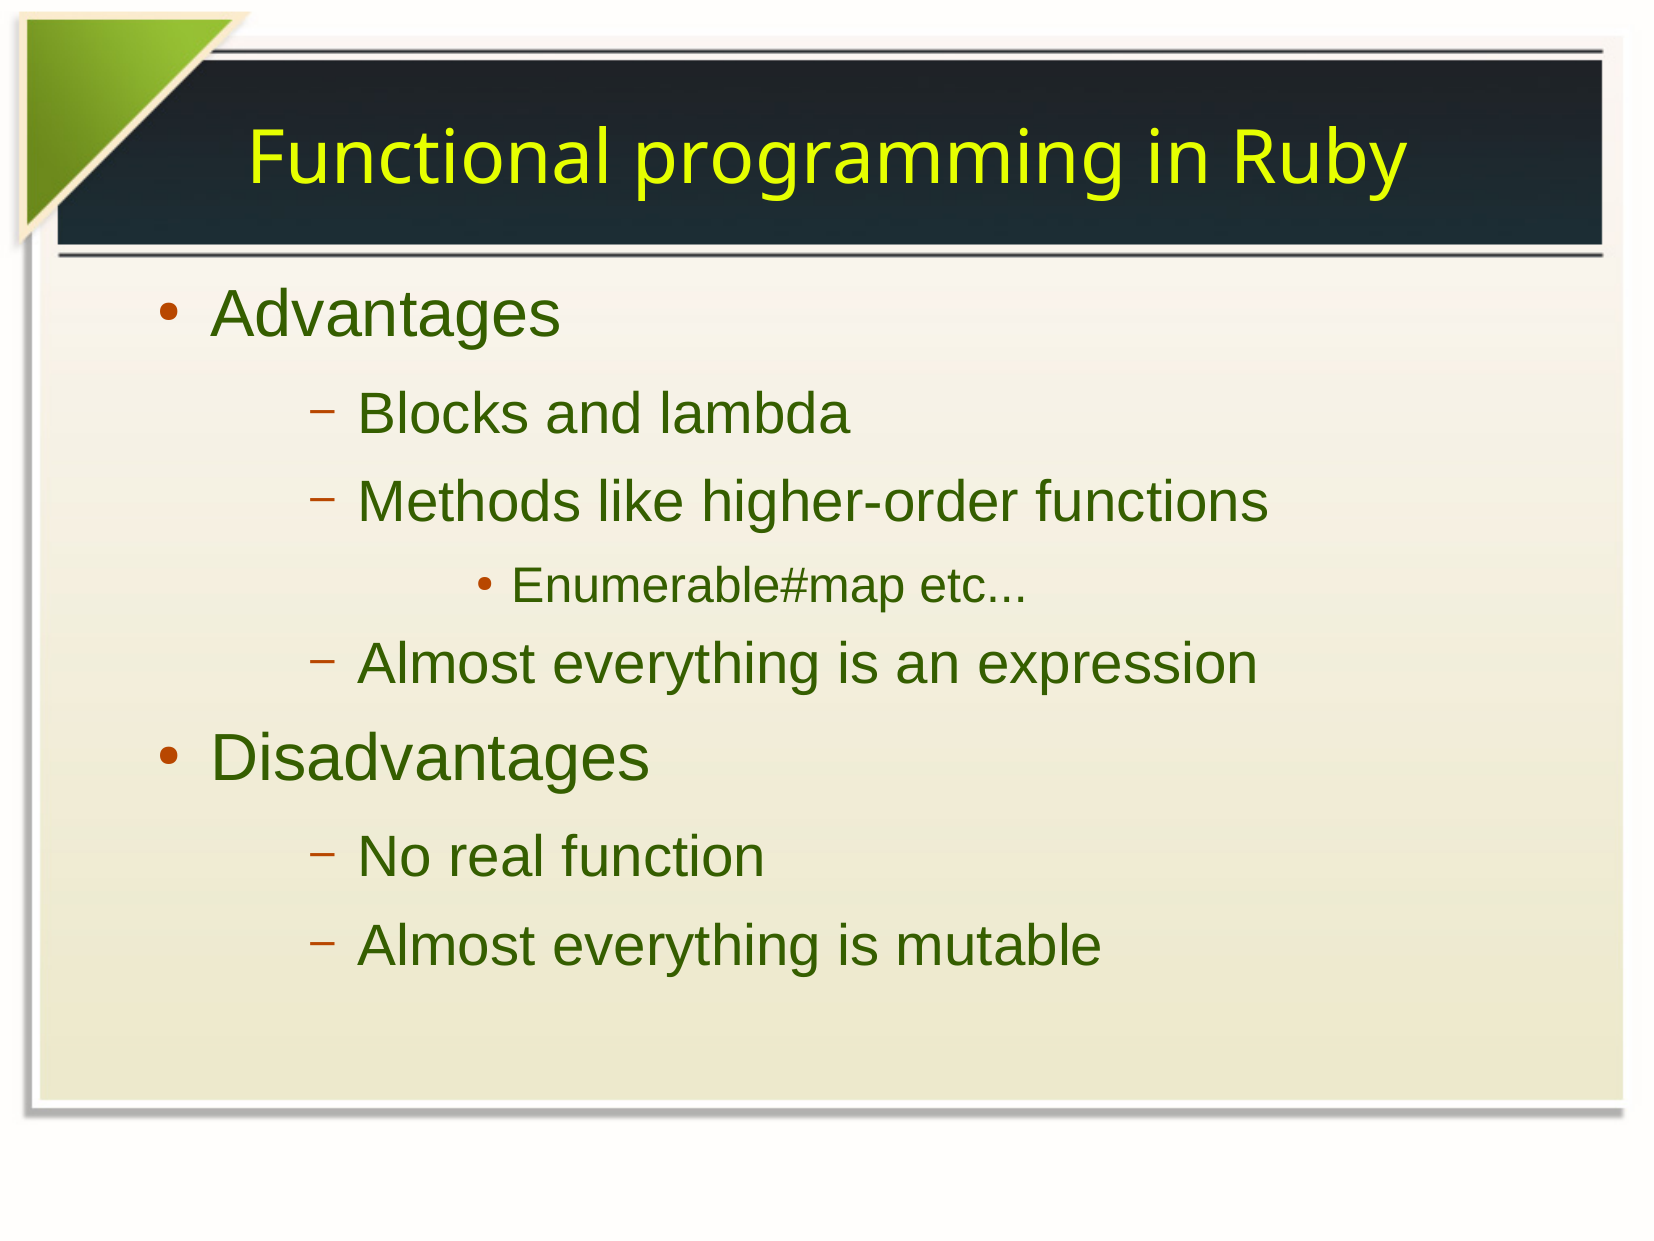

# Functional programming in Ruby
Advantages
Blocks and lambda
Methods like higher-order functions
Enumerable#map etc...
Almost everything is an expression
Disadvantages
No real function
Almost everything is mutable